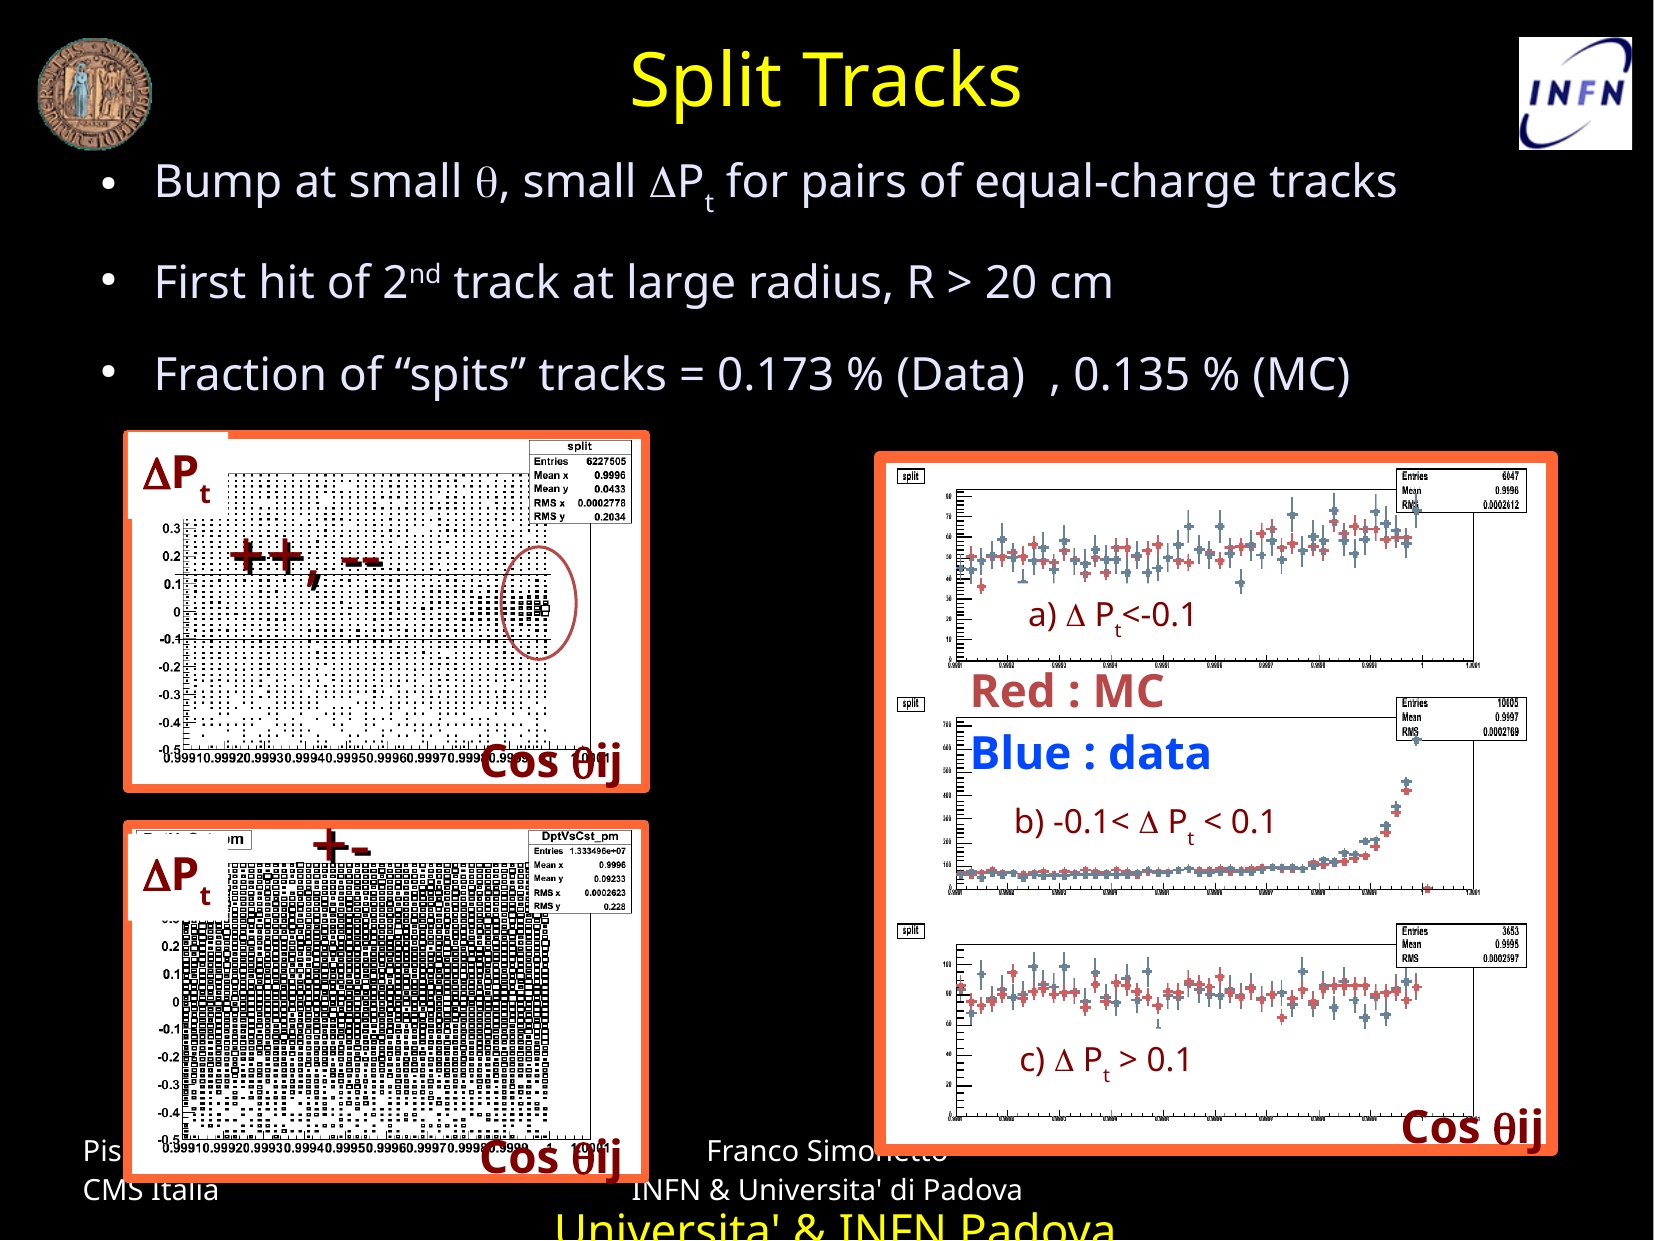

# Split Tracks
Bump at small q, small DPt for pairs of equal-charge tracks
First hit of 2nd track at large radius, R > 20 cm
Fraction of “spits” tracks = 0.173 % (Data) , 0.135 % (MC)
DPt
++, --
 a) D Pt<-0.1
b) -0.1< D Pt < 0.1
c) D Pt > 0.1
Red : MC
Blue : data
Cos qij
+-
DPt
Cos qij
Cos qij